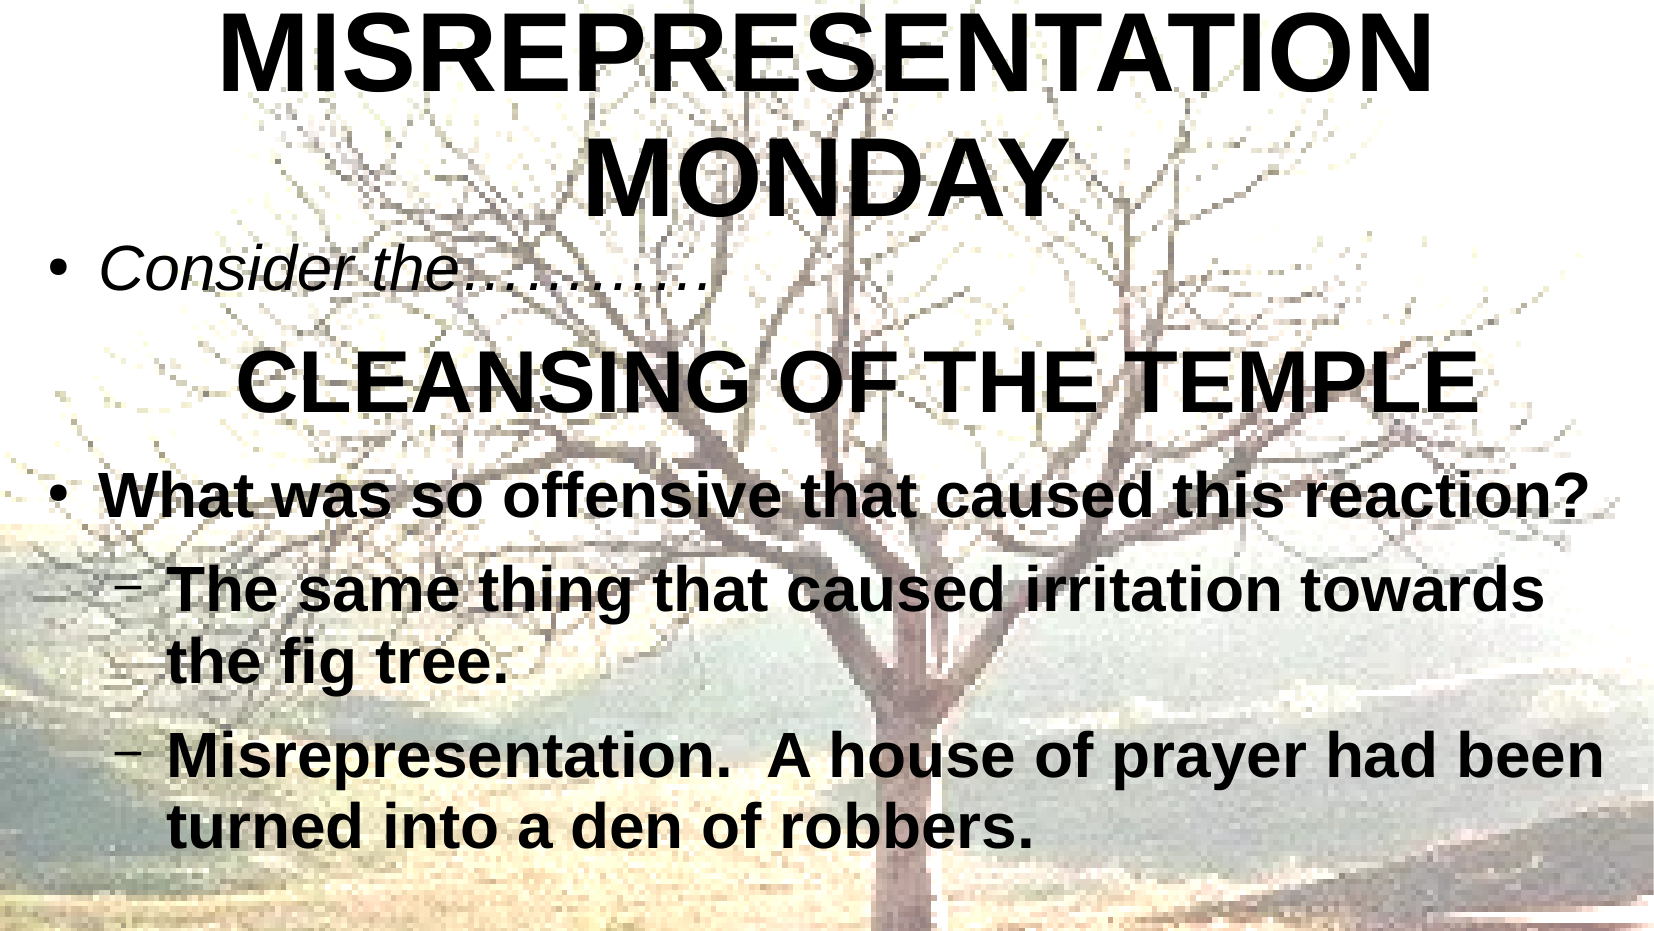

# MISREPRESENTATION MONDAY
Consider the…………
CLEANSING OF THE TEMPLE
What was so offensive that caused this reaction?
The same thing that caused irritation towards the fig tree.
Misrepresentation. A house of prayer had been turned into a den of robbers.